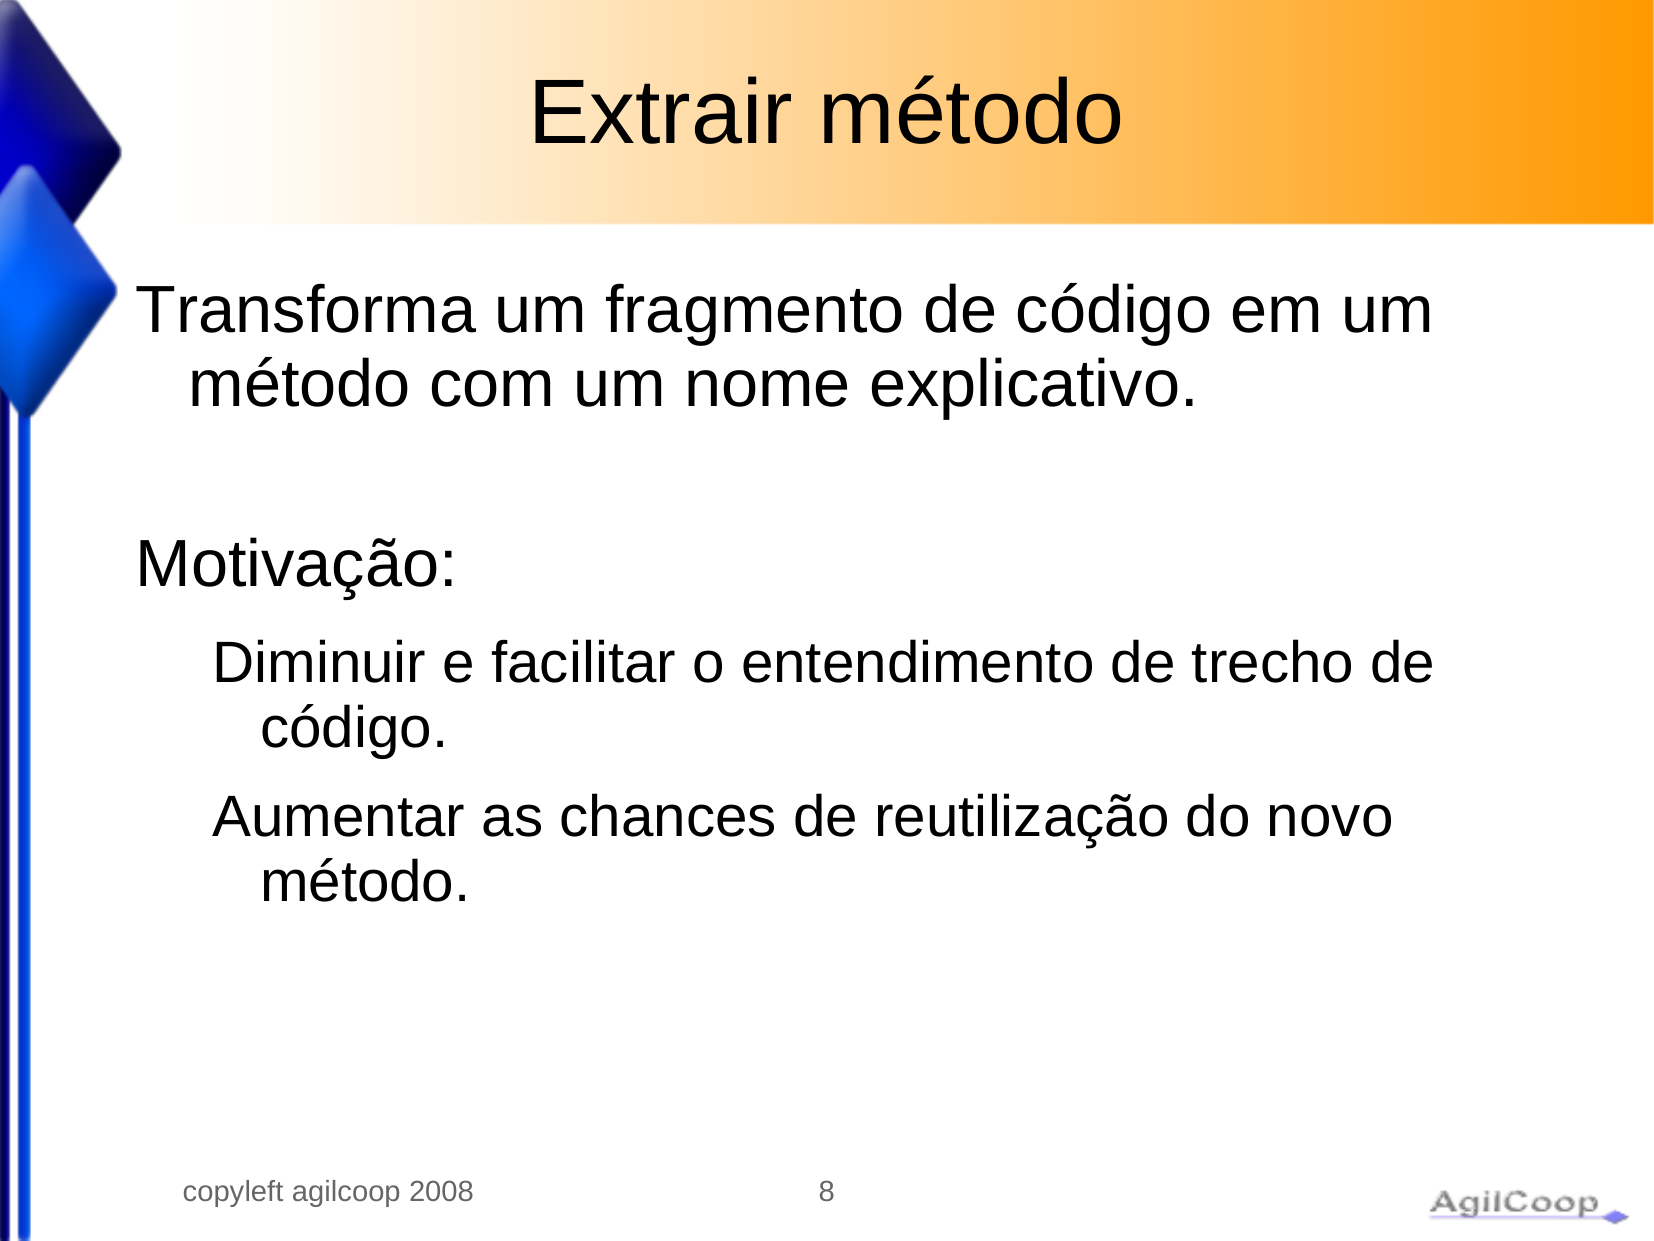

# Extrair método
Transforma um fragmento de código em um método com um nome explicativo.
Motivação:
Diminuir e facilitar o entendimento de trecho de código.
Aumentar as chances de reutilização do novo método.
copyleft agilcoop 2008
8